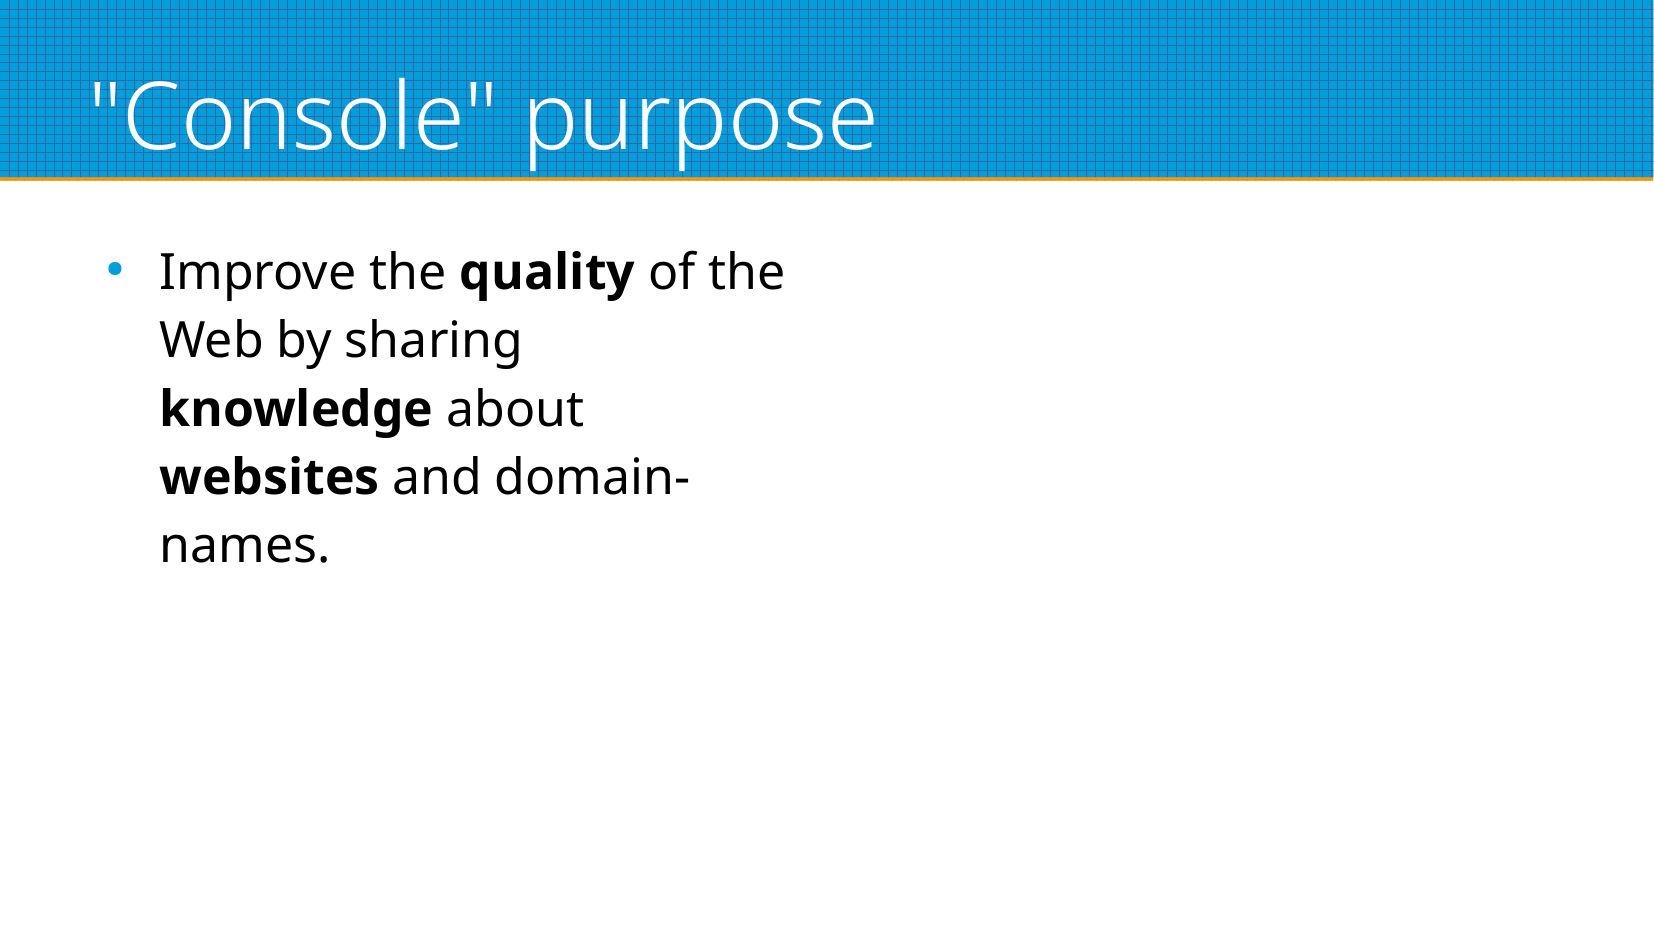

# "Console" purpose
Improve the quality of the Web by sharing knowledge about websites and domain-names.